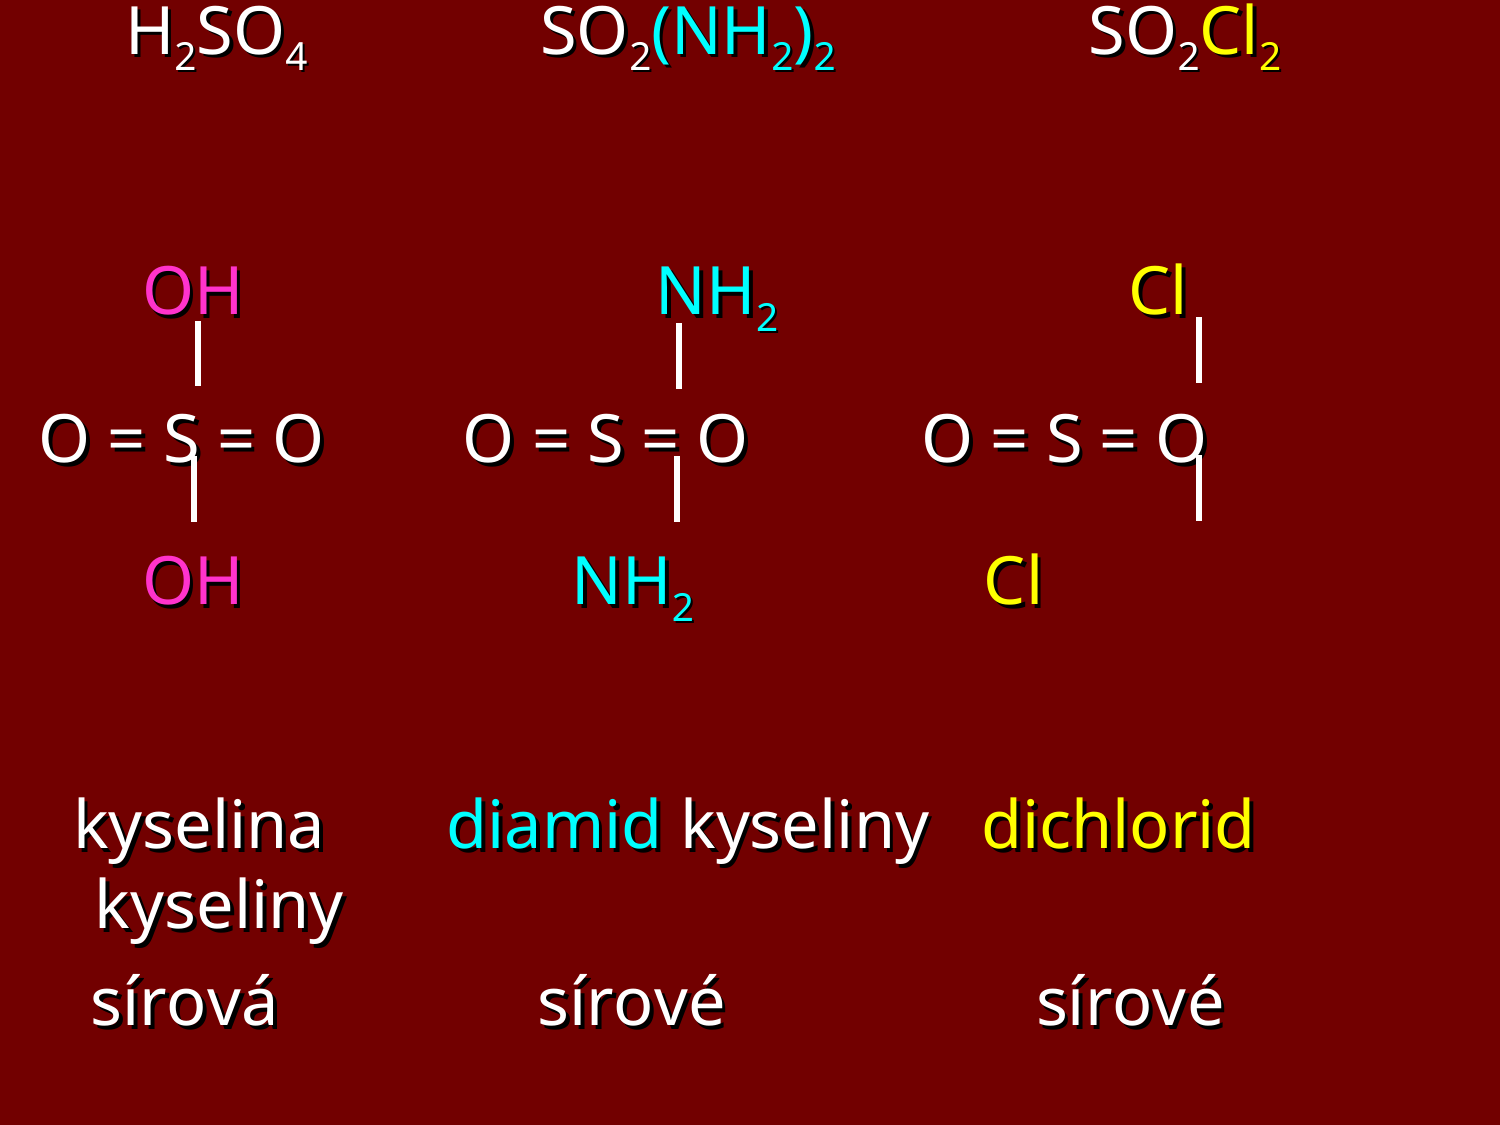

H2SO4		 SO2(NH2)2		SO2Cl2
 OH			 NH2 	 Cl
O = S = O O = S = O O = S = O
 OH NH2 Cl
 kyselina diamid kyseliny dichlorid kyseliny
 sírová sírové sírové
#